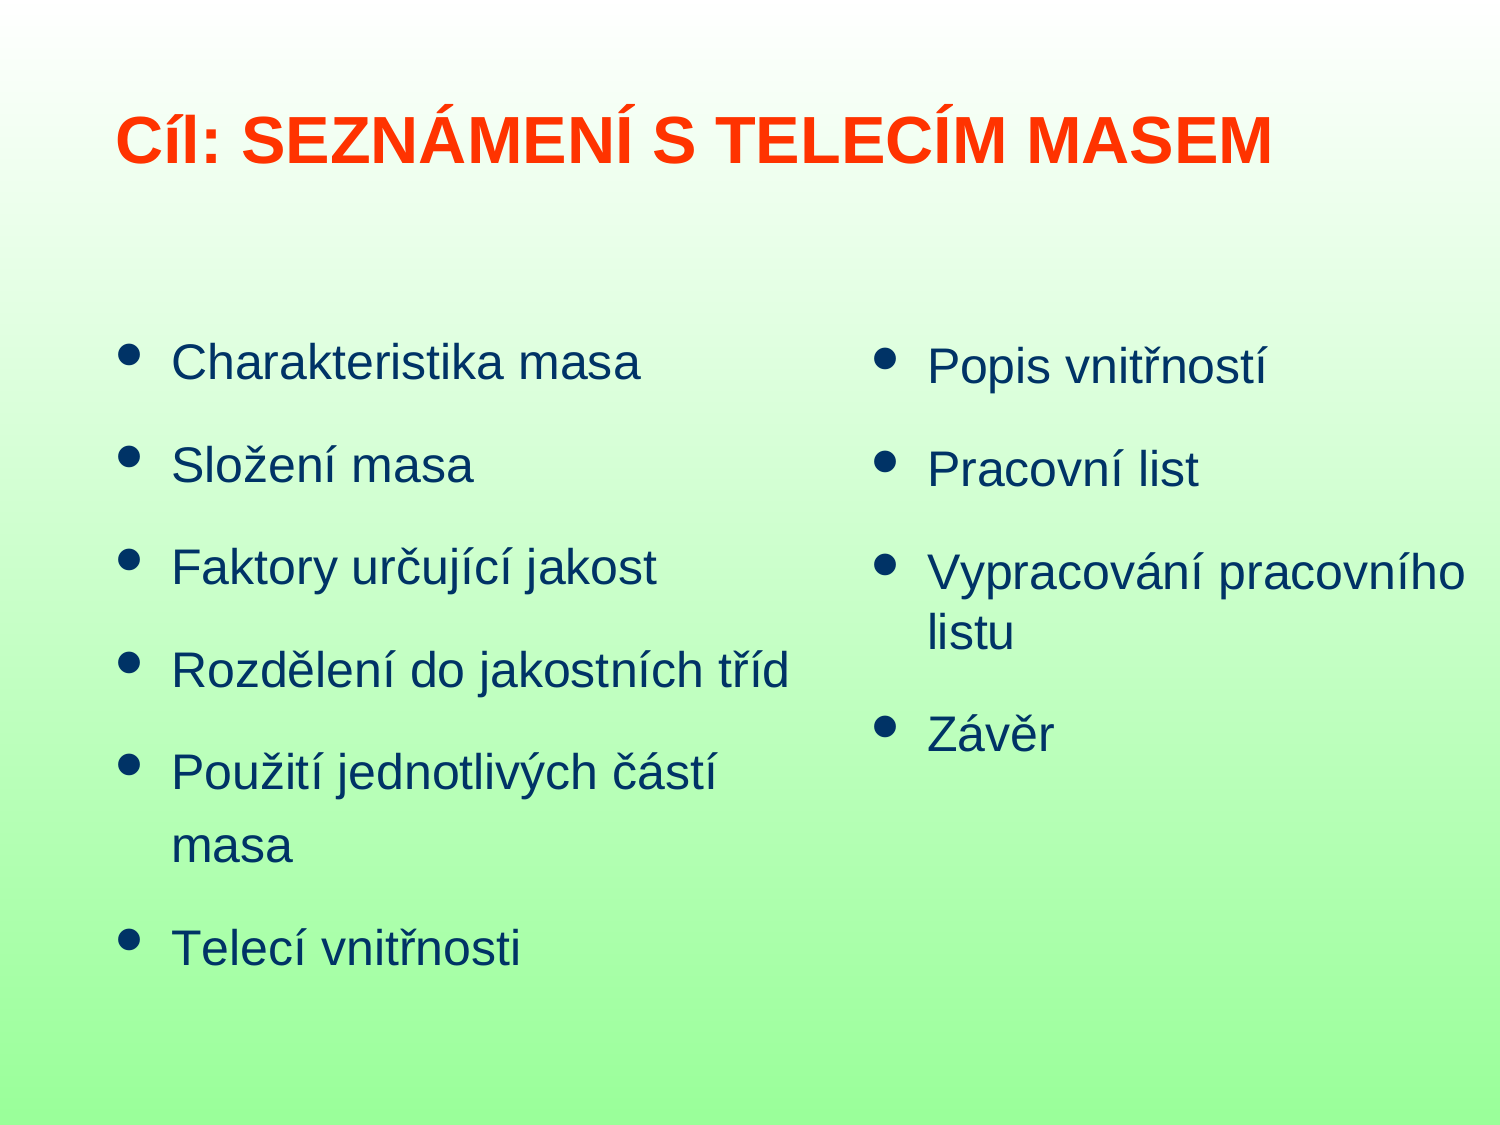

# Cíl: SEZNÁMENÍ S TELECÍM MASEM
Charakteristika masa
Složení masa
Faktory určující jakost
Rozdělení do jakostních tříd
Použití jednotlivých částí
 masa
Telecí vnitřnosti
Popis vnitřností
Pracovní list
Vypracování pracovního listu
Závěr